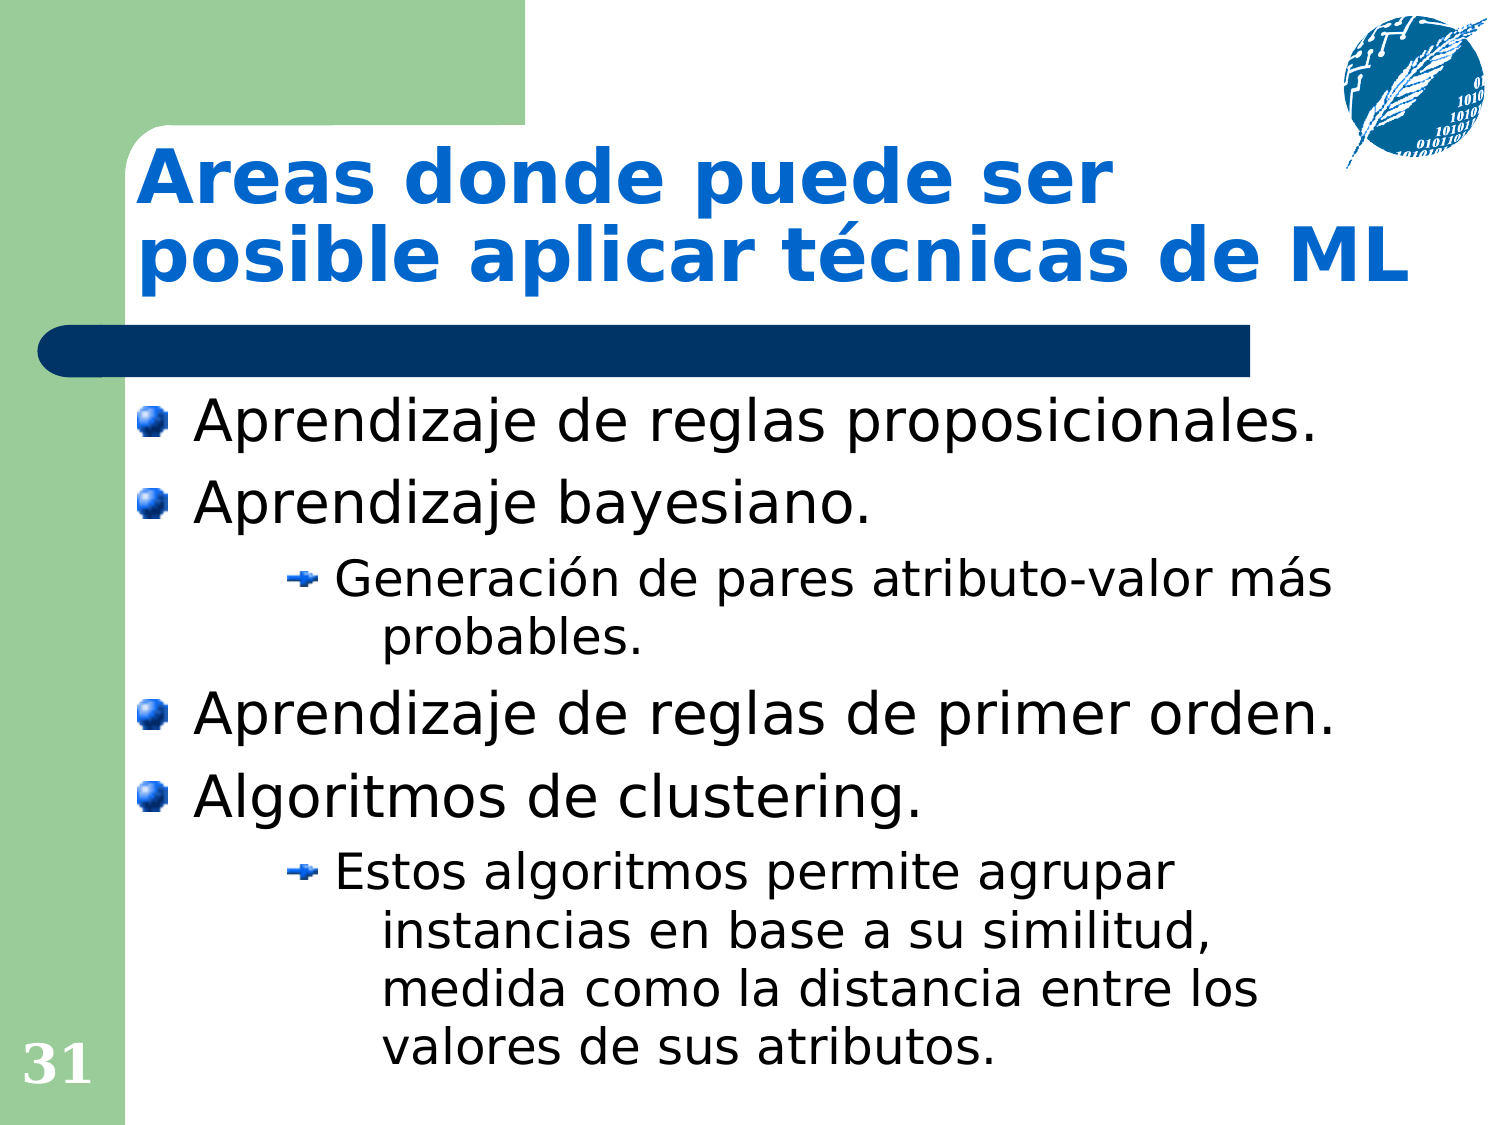

# Areas donde puede ser posible aplicar técnicas de ML
Aprendizaje de reglas proposicionales.
Aprendizaje bayesiano.
Generación de pares atributo-valor más probables.
Aprendizaje de reglas de primer orden.
Algoritmos de clustering.
Estos algoritmos permite agrupar instancias en base a su similitud, medida como la distancia entre los valores de sus atributos.
31